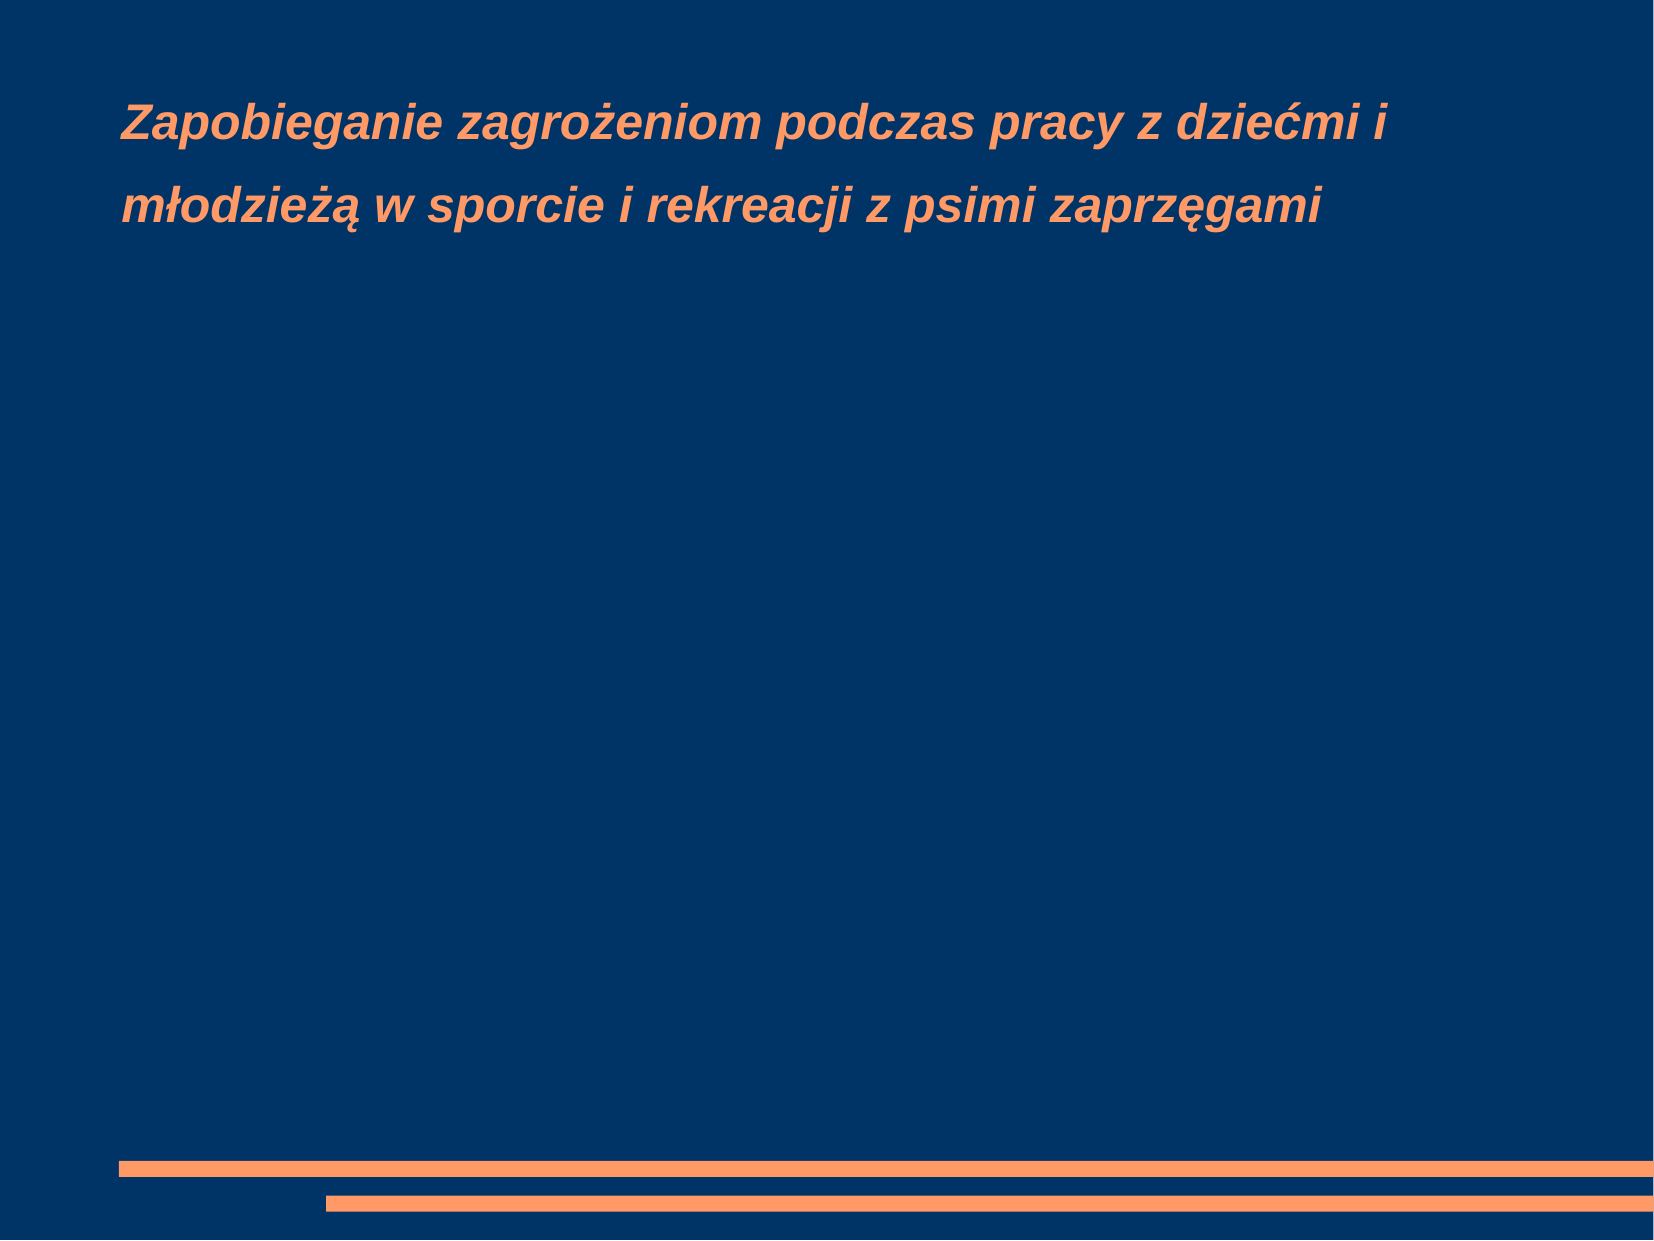

# Zapobieganie zagrożeniom podczas pracy z dziećmi i młodzieżą w sporcie i rekreacji z psimi zaprzęgami